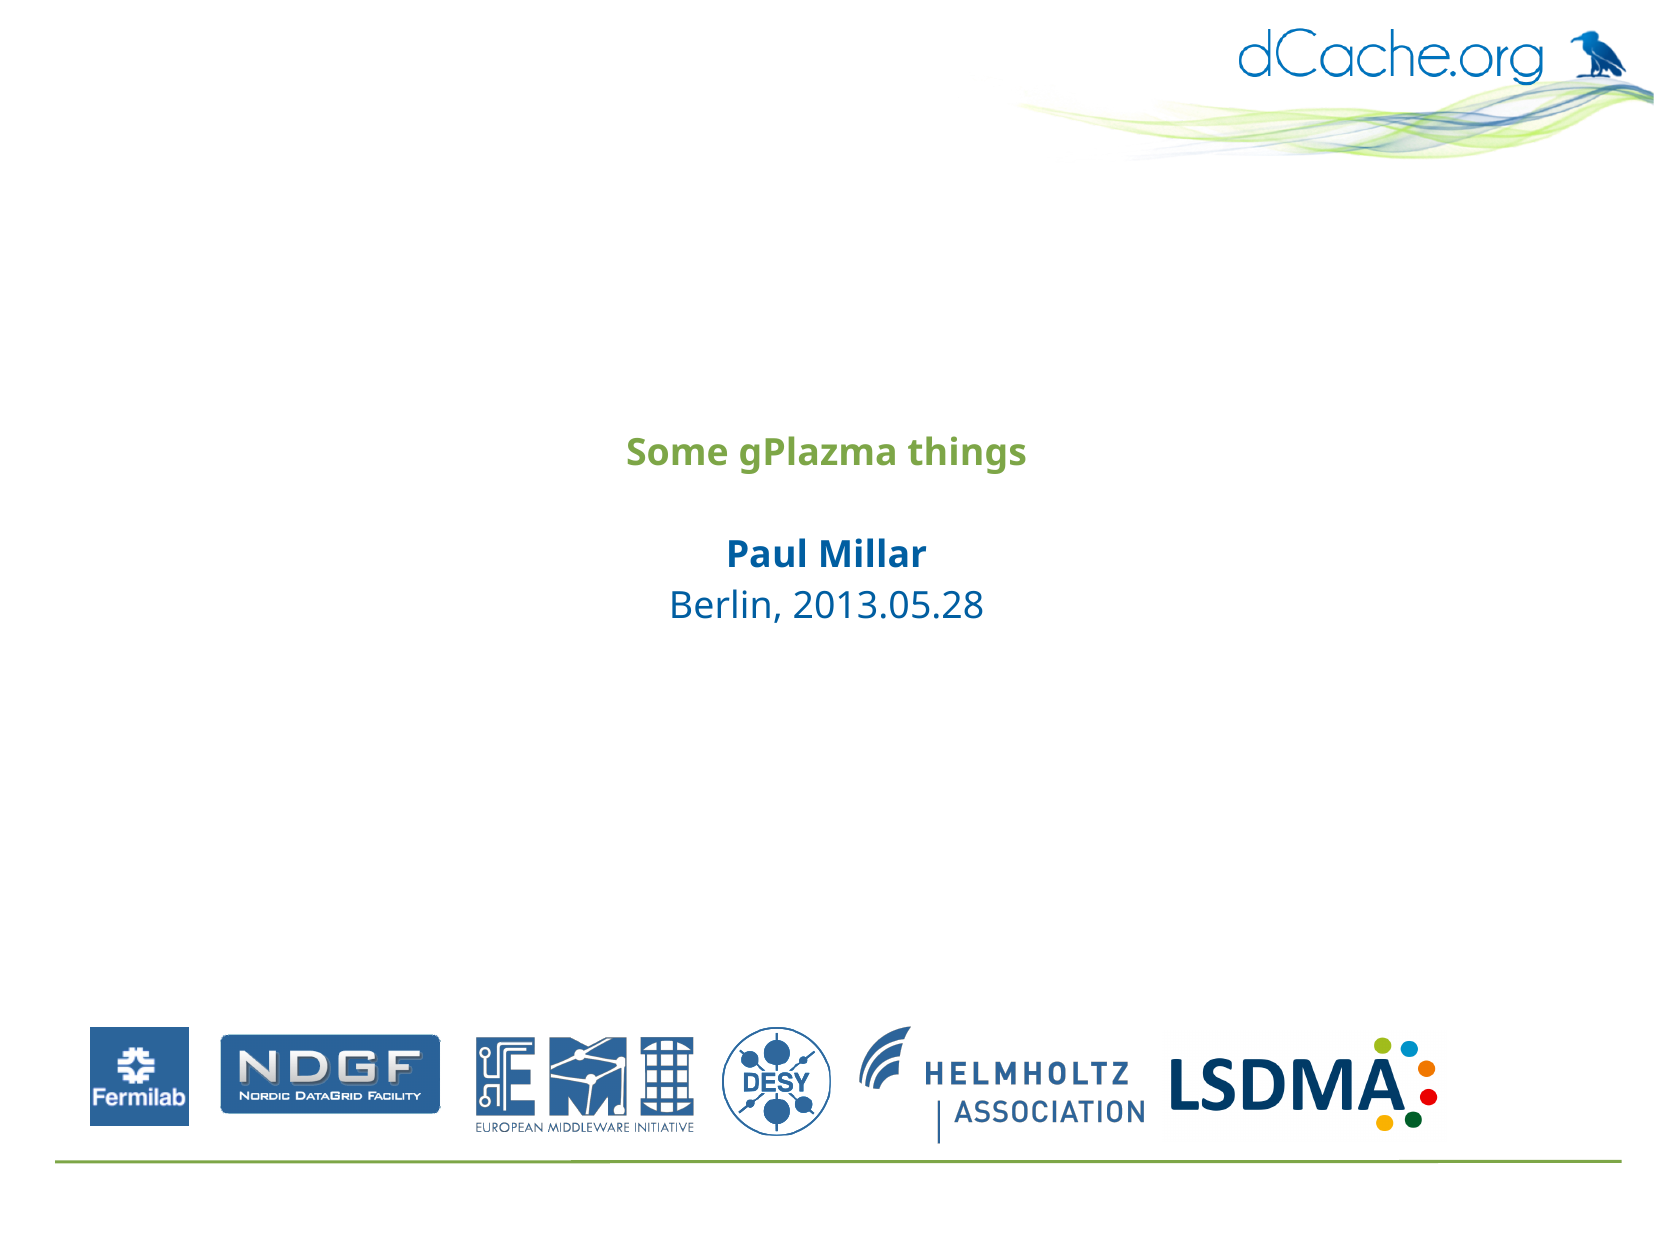

Some gPlazma things
Paul Millar
Berlin, 2013.05.28